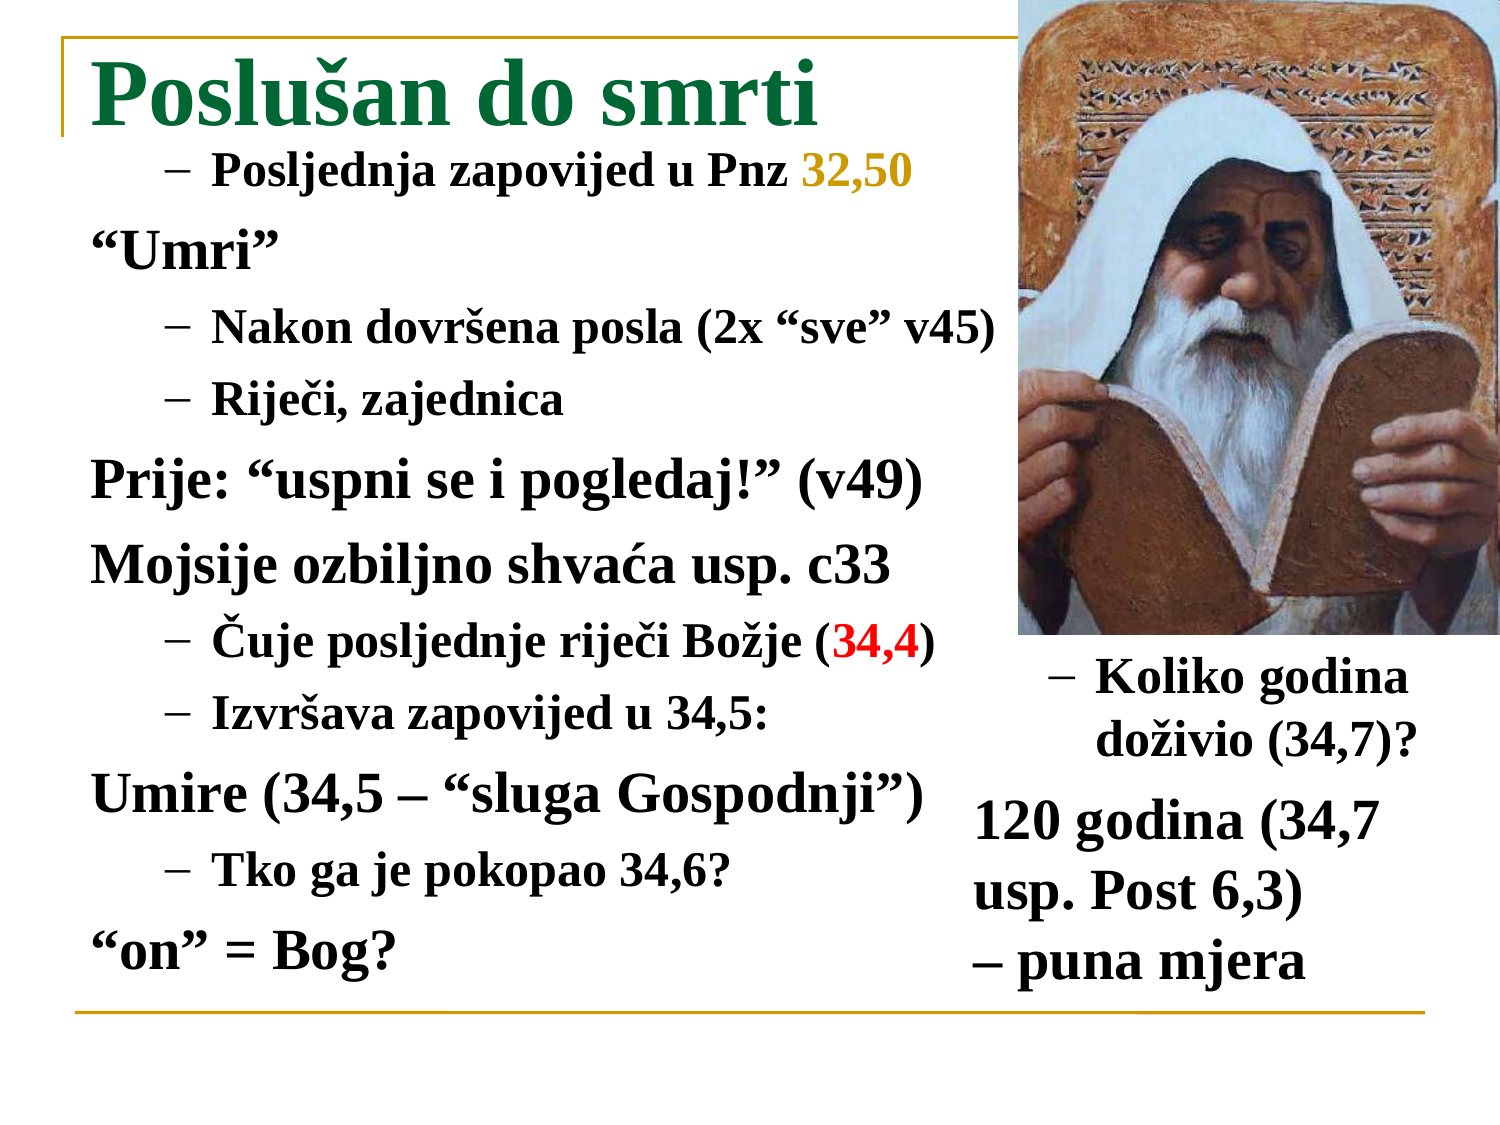

# Poslušan do smrti
Posljednja zapovijed u Pnz 32,50
“Umri”
Nakon dovršena posla (2x “sve” v45)
Riječi, zajednica
Prije: “uspni se i pogledaj!” (v49)
Mojsije ozbiljno shvaća usp. c33
Čuje posljednje riječi Božje (34,4)
Izvršava zapovijed u 34,5:
Umire (34,5 – “sluga Gospodnji”)
Tko ga je pokopao 34,6?
“on” = Bog?
Koliko godina doživio (34,7)?
120 godina (34,7 usp. Post 6,3)
– puna mjera